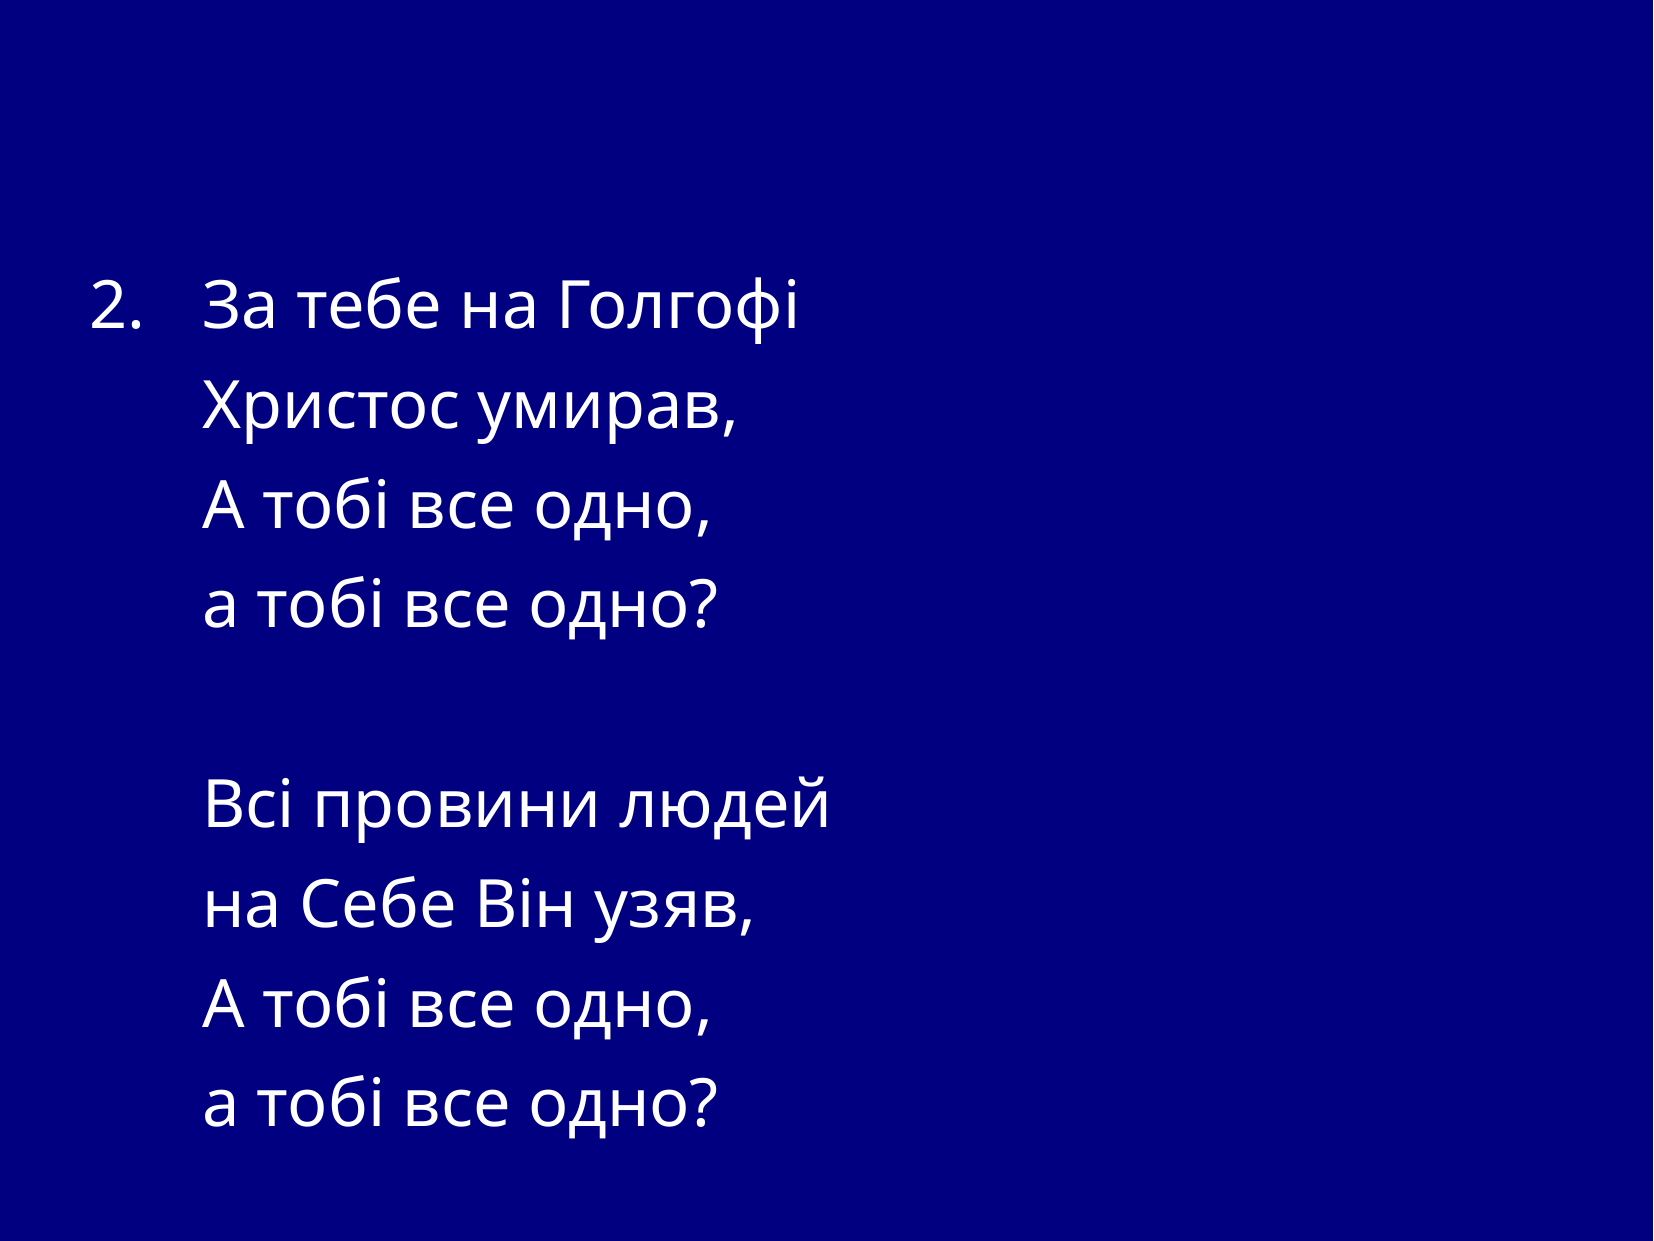

2.	За тебе на Голгофі
	Христос умирав,
	А тобі все одно,
	а тобі все одно?
	Всі провини людей
	на Себе Він узяв,
	А тобі все одно,
	а тобі все одно?